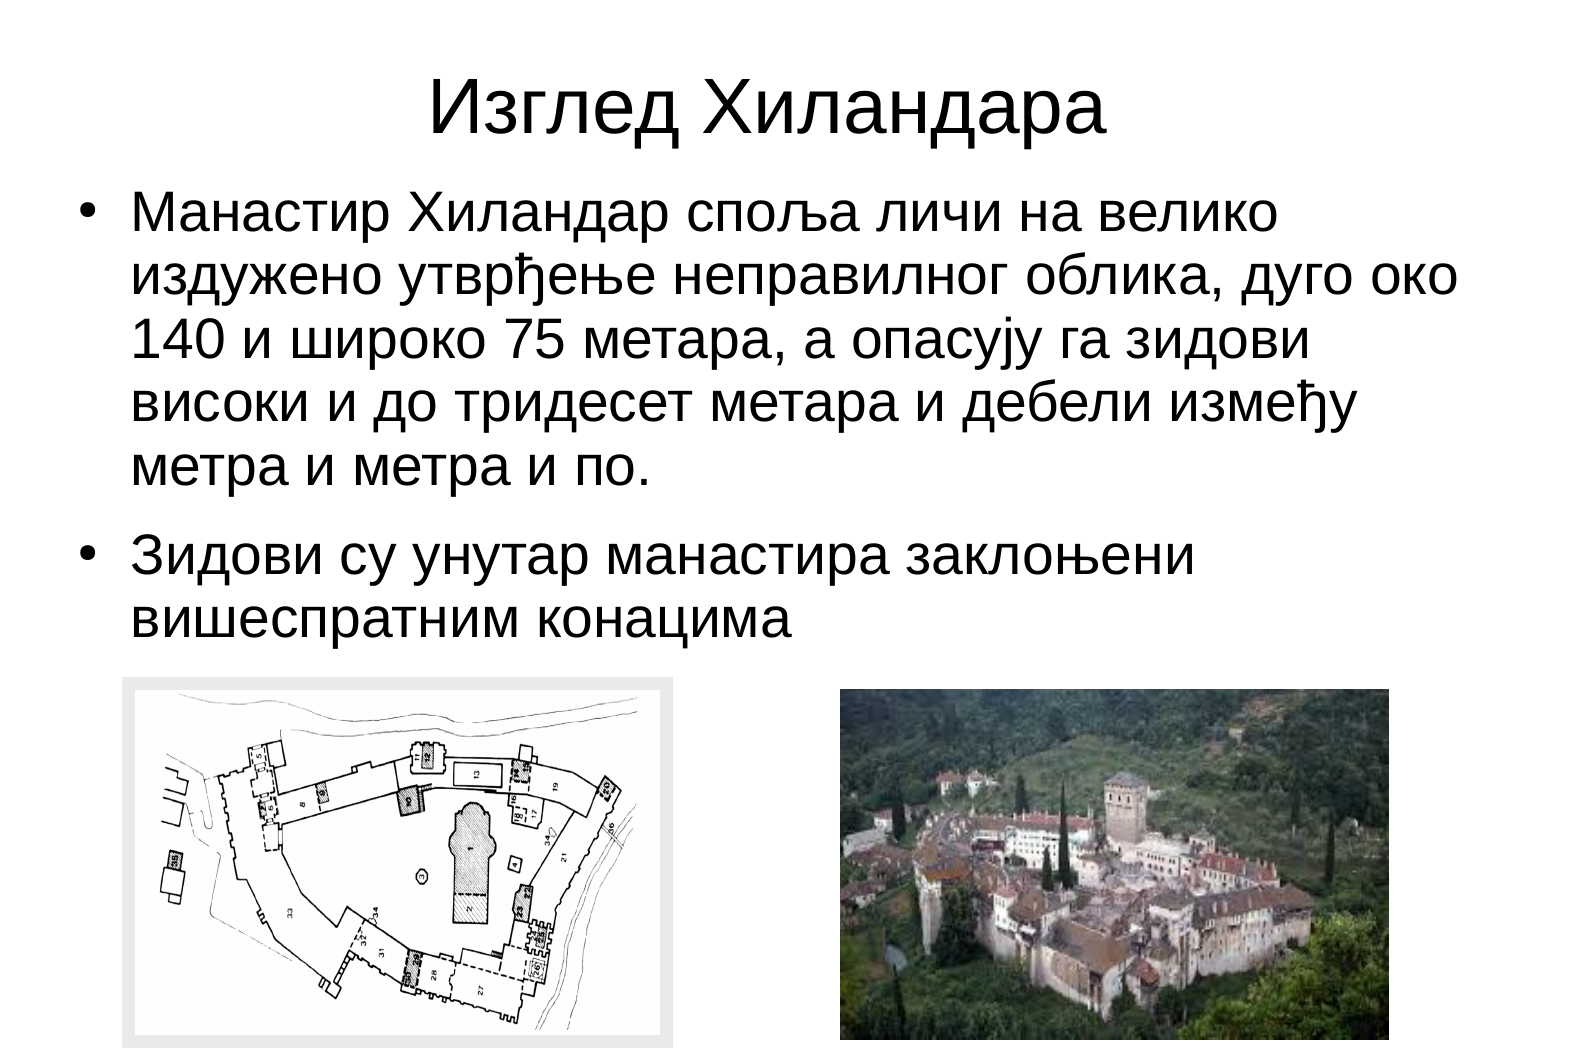

# Изглед Хиландара
Манастир Хиландар споља личи на велико издужено утврђење неправилног облика, дуго око 140 и широко 75 метара, а опасују га зидови високи и до тридесет метара и дебели између метра и метра и по.
Зидови су унутар манастира заклоњени вишеспратним конацима